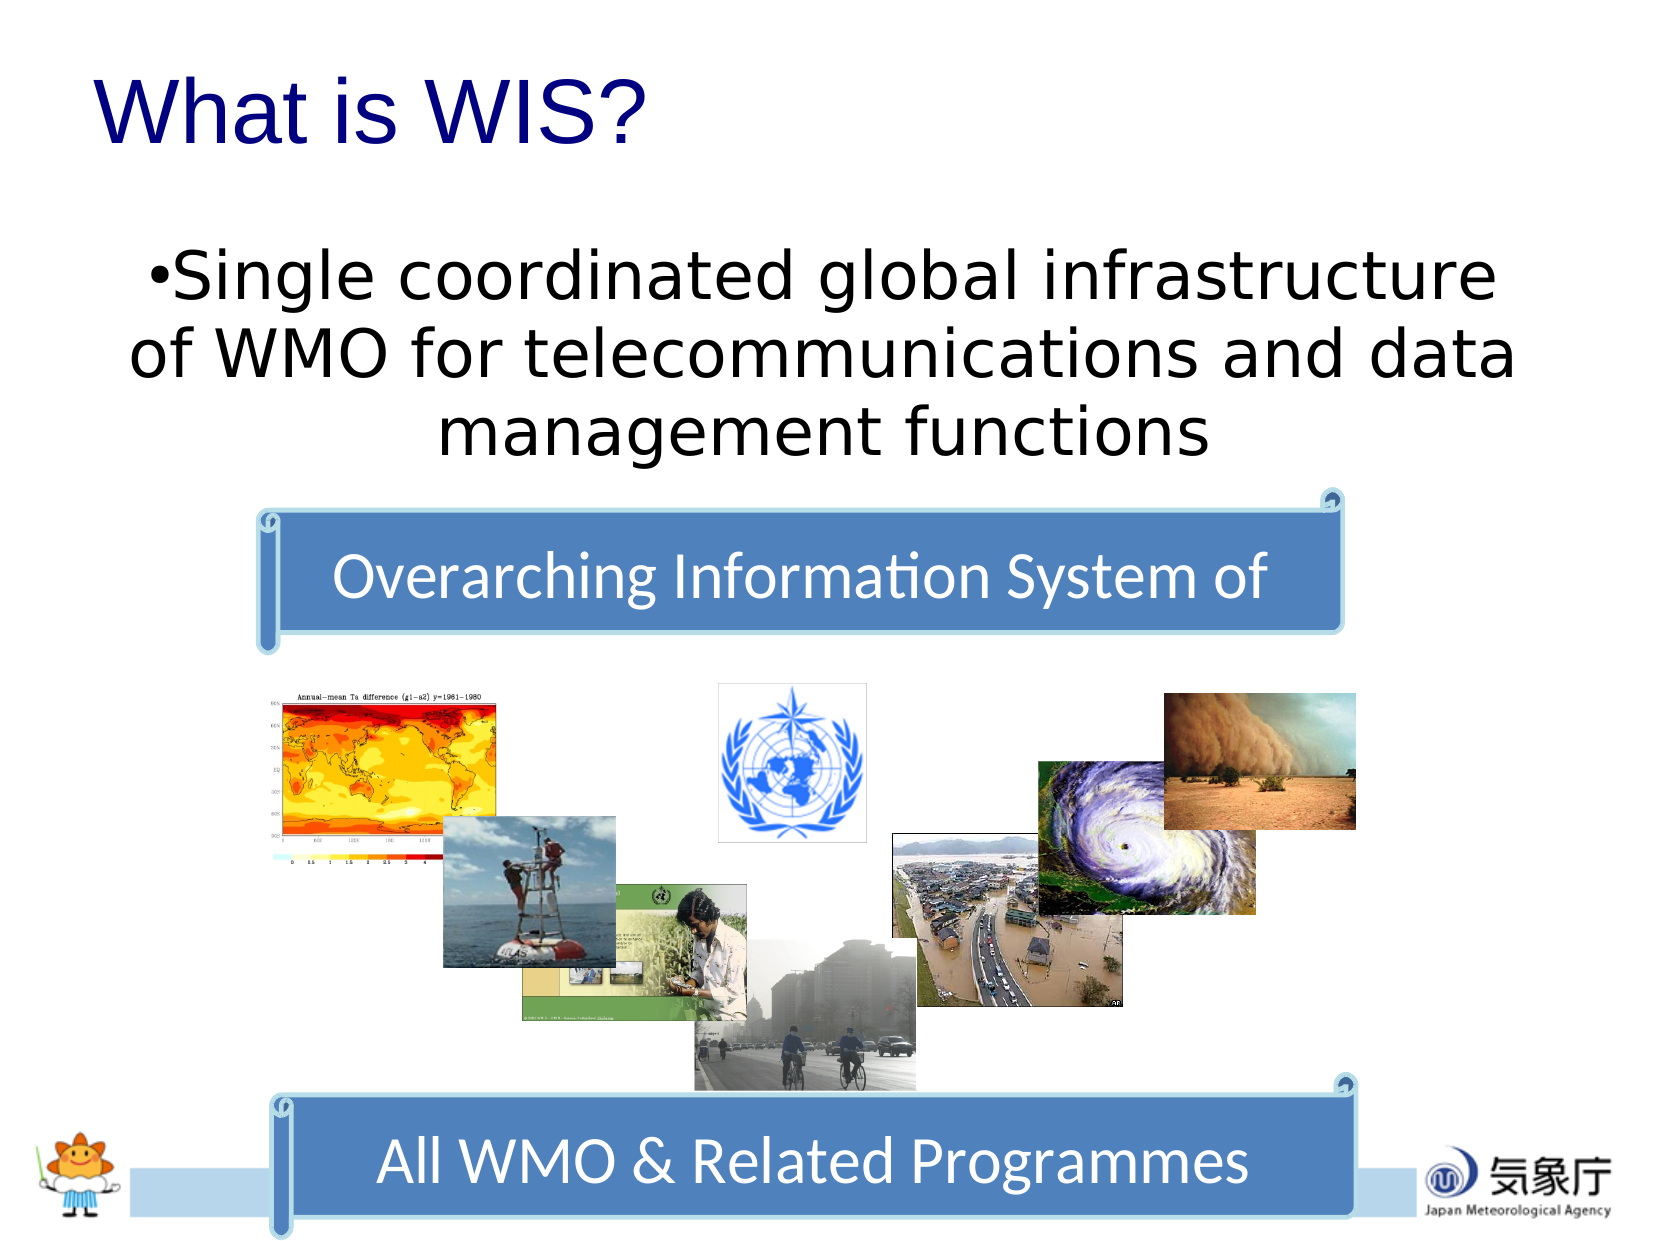

# What is WIS?
Single coordinated global infrastructure of WMO for telecommunications and data management functions
Overarching Information System of
All WMO & Related Programmes
Overarching Information System of
All WMO & Related Programmes
Overarching Information System of
All WMO & Related Programmes
Overarching Information System of
All WMO & Related Programmes
Overarching Information System of
All WMO & Related Programmes